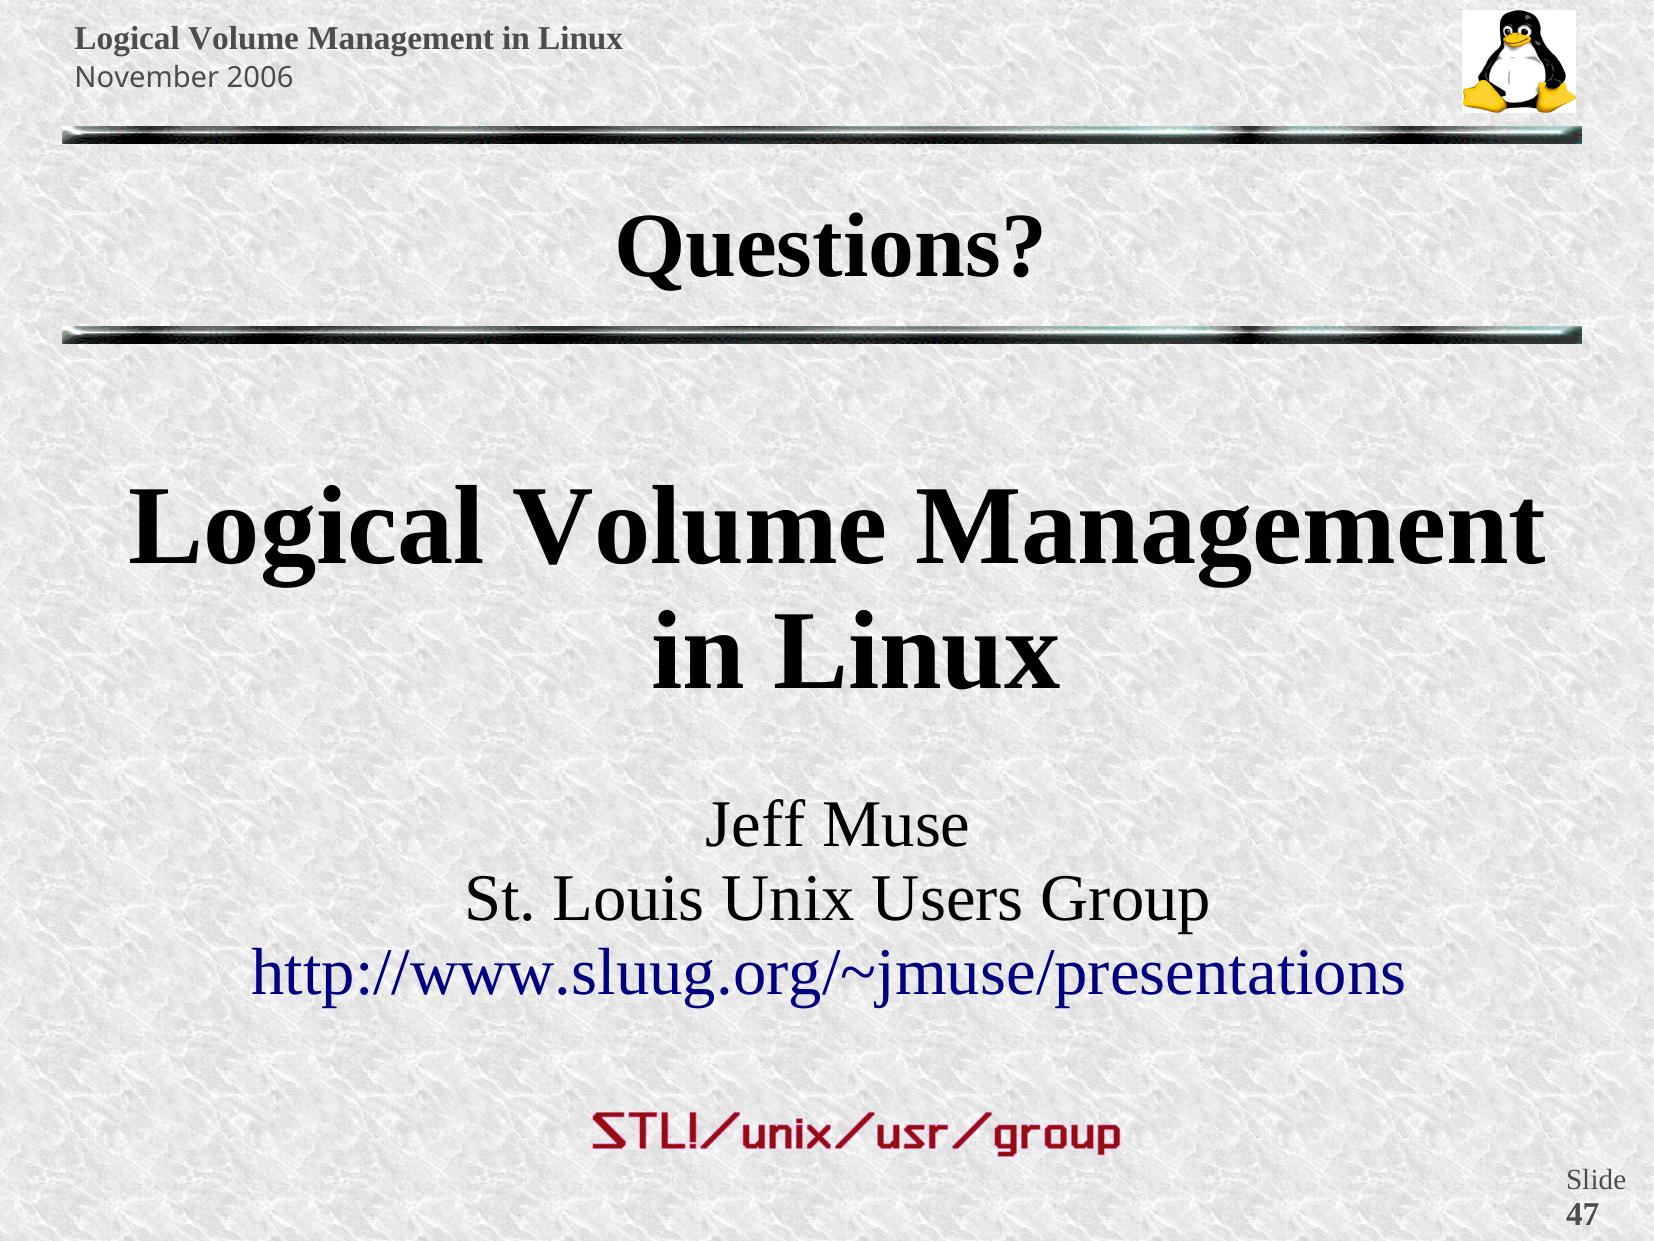

# Questions?
Logical Volume Management in Linux
Jeff Muse
St. Louis Unix Users Group
http://www.sluug.org/~jmuse/presentations